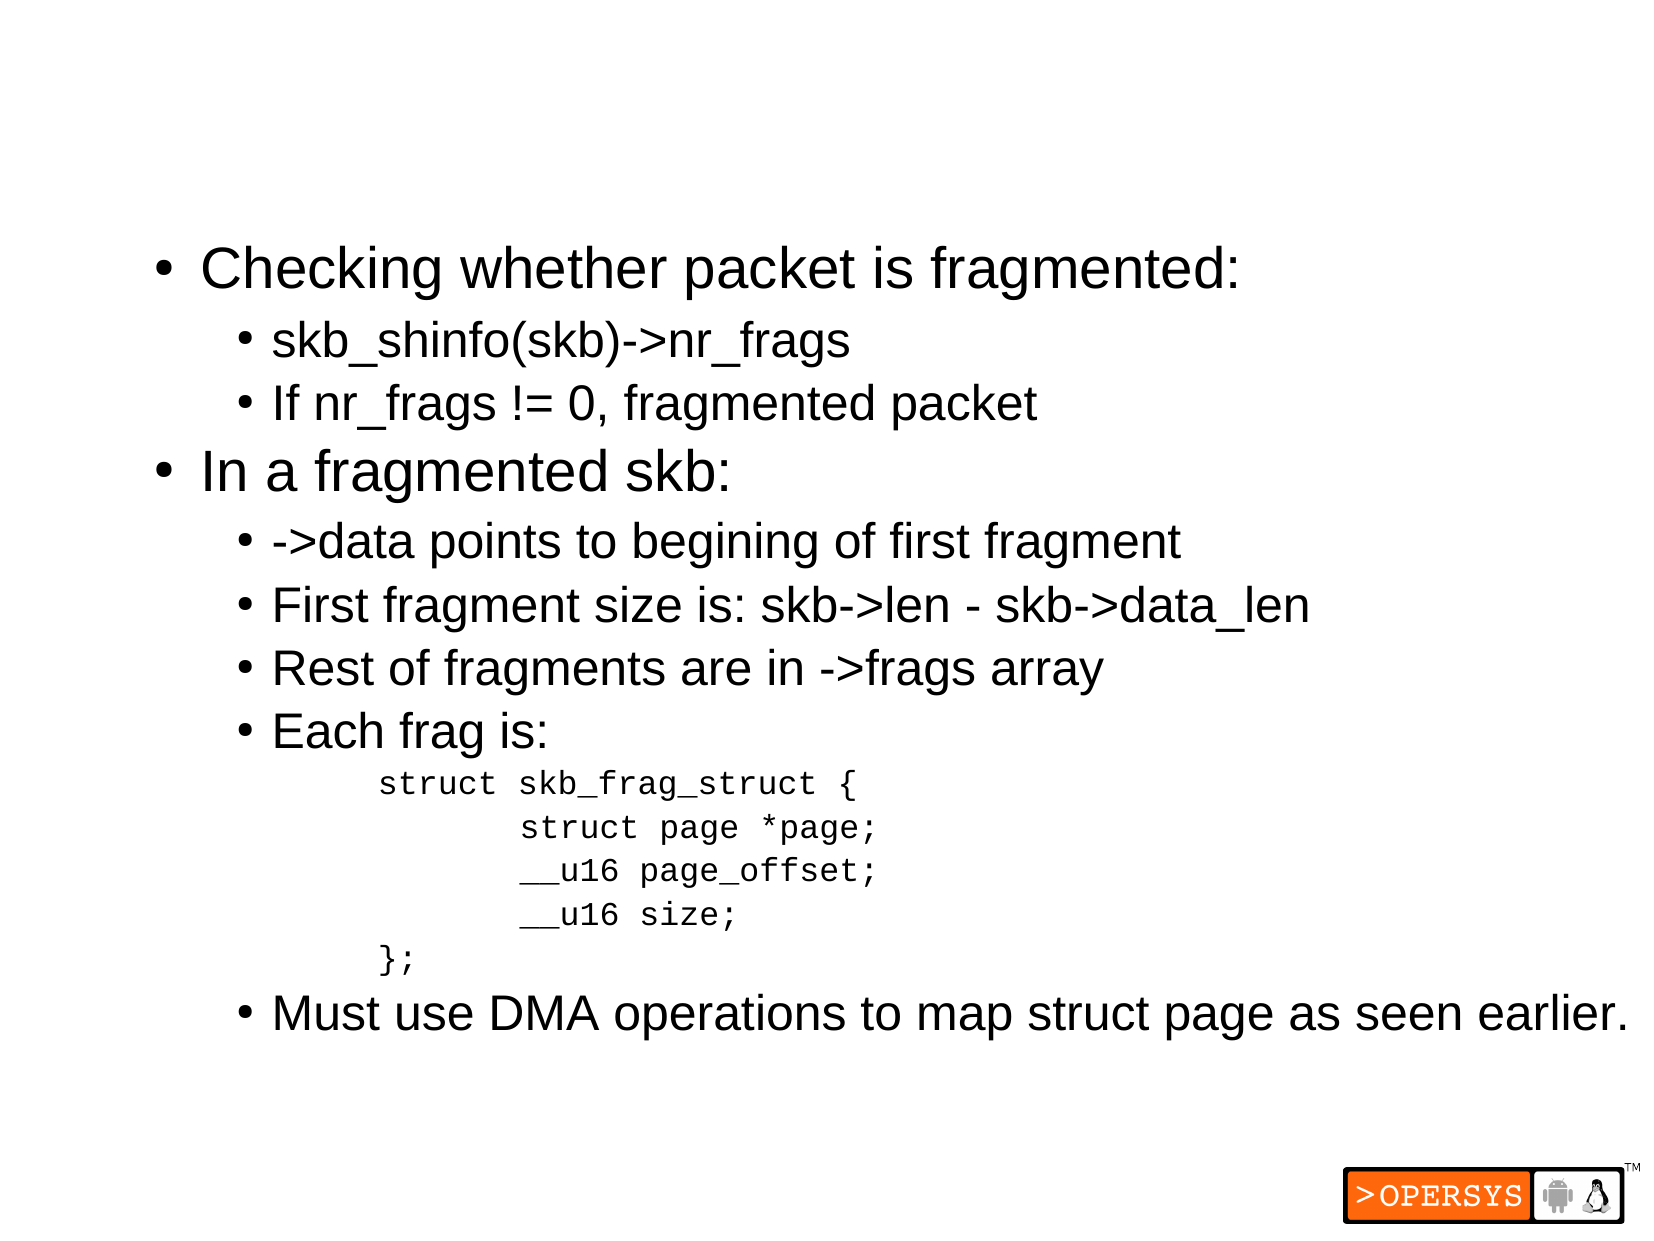

# Checking whether packet is fragmented:
skb_shinfo(skb)->nr_frags
If nr_frags != 0, fragmented packet
In a fragmented skb:
->data points to begining of first fragment
First fragment size is: skb->len - skb->data_len
Rest of fragments are in ->frags array
Each frag is:
struct skb_frag_struct {
struct page *page;
__u16 page_offset;
__u16 size;
};
Must use DMA operations to map struct page as seen earlier.